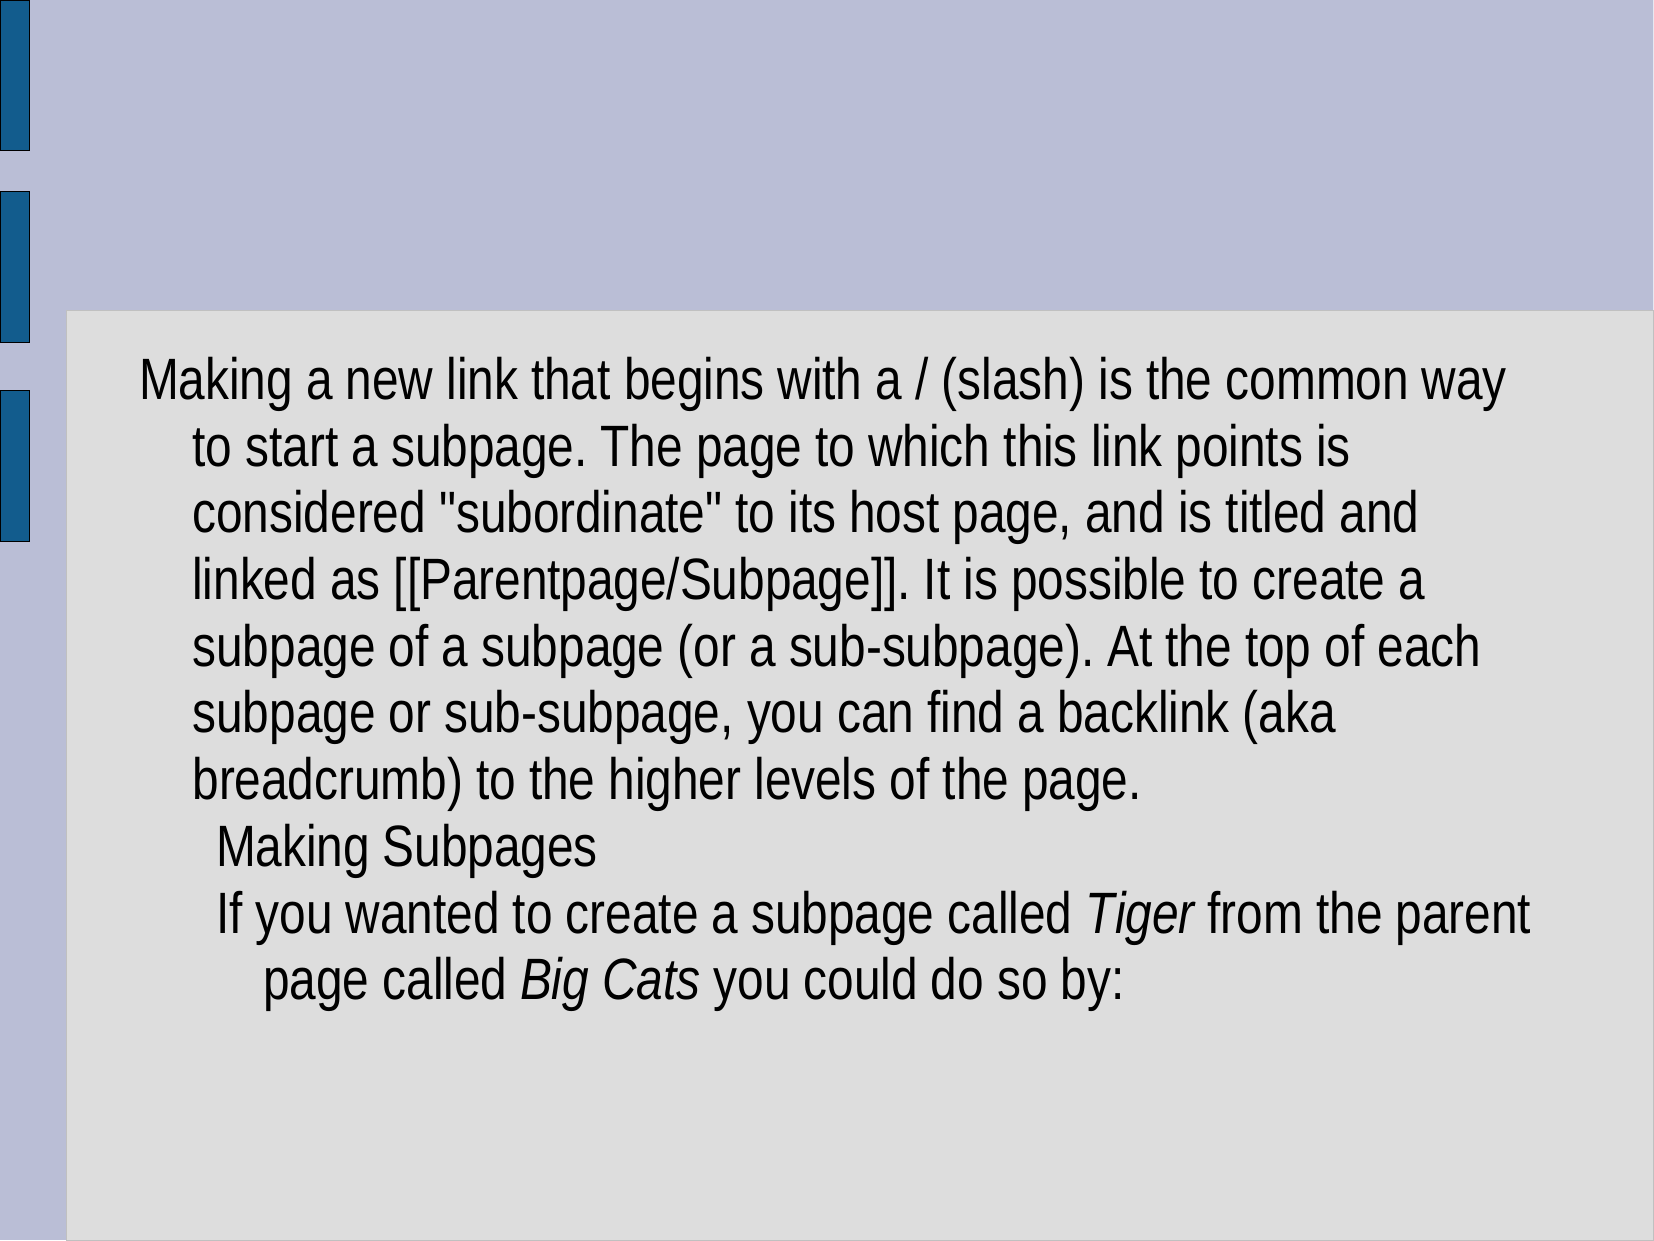

# Making a new link that begins with a / (slash) is the common way to start a subpage. The page to which this link points is considered "subordinate" to its host page, and is titled and linked as [[Parentpage/Subpage]]. It is possible to create a subpage of a subpage (or a sub-subpage). At the top of each subpage or sub-subpage, you can find a backlink (aka breadcrumb) to the higher levels of the page.
Making Subpages
If you wanted to create a subpage called Tiger from the parent page called Big Cats you could do so by: